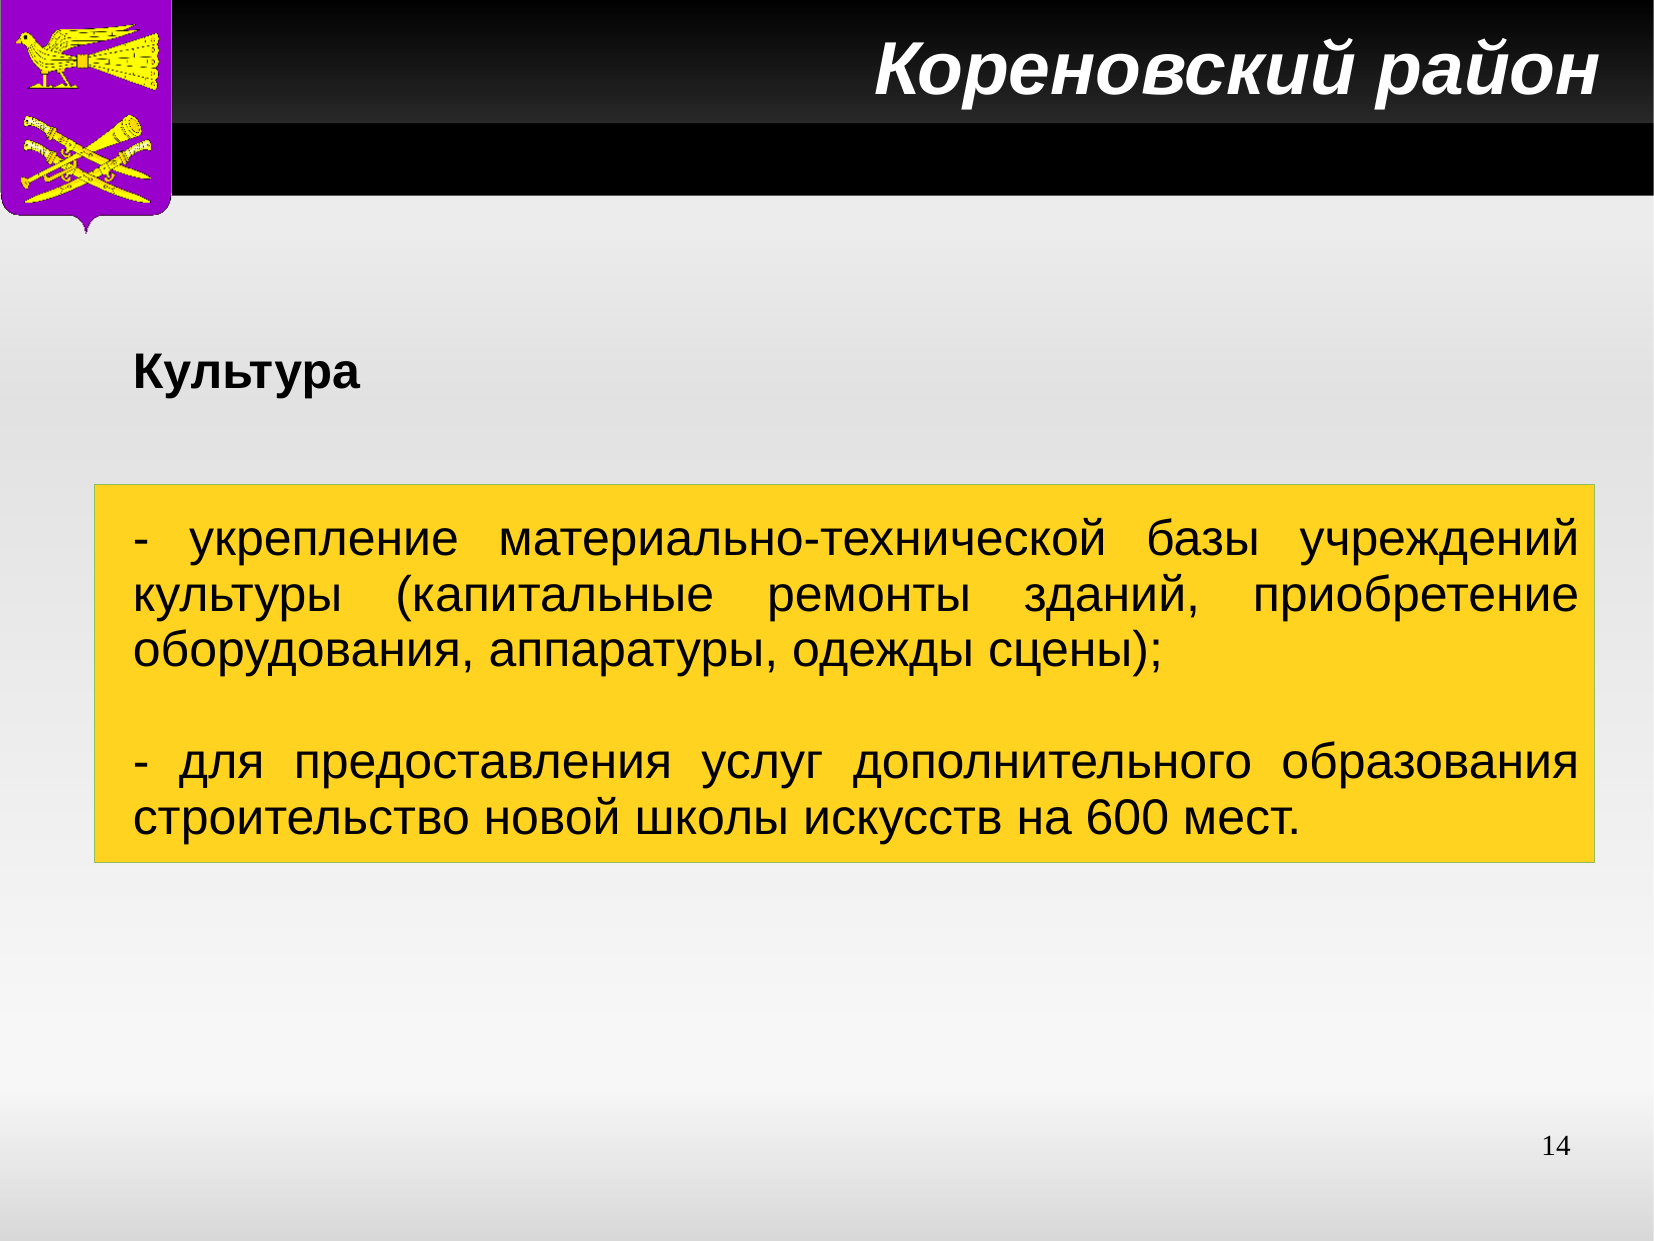

Кореновский район
Культура
- укрепление материально-технической базы учреждений культуры (капитальные ремонты зданий, приобретение оборудования, аппаратуры, одежды сцены);
- для предоставления услуг дополнительного образования строительство новой школы искусств на 600 мест.
14